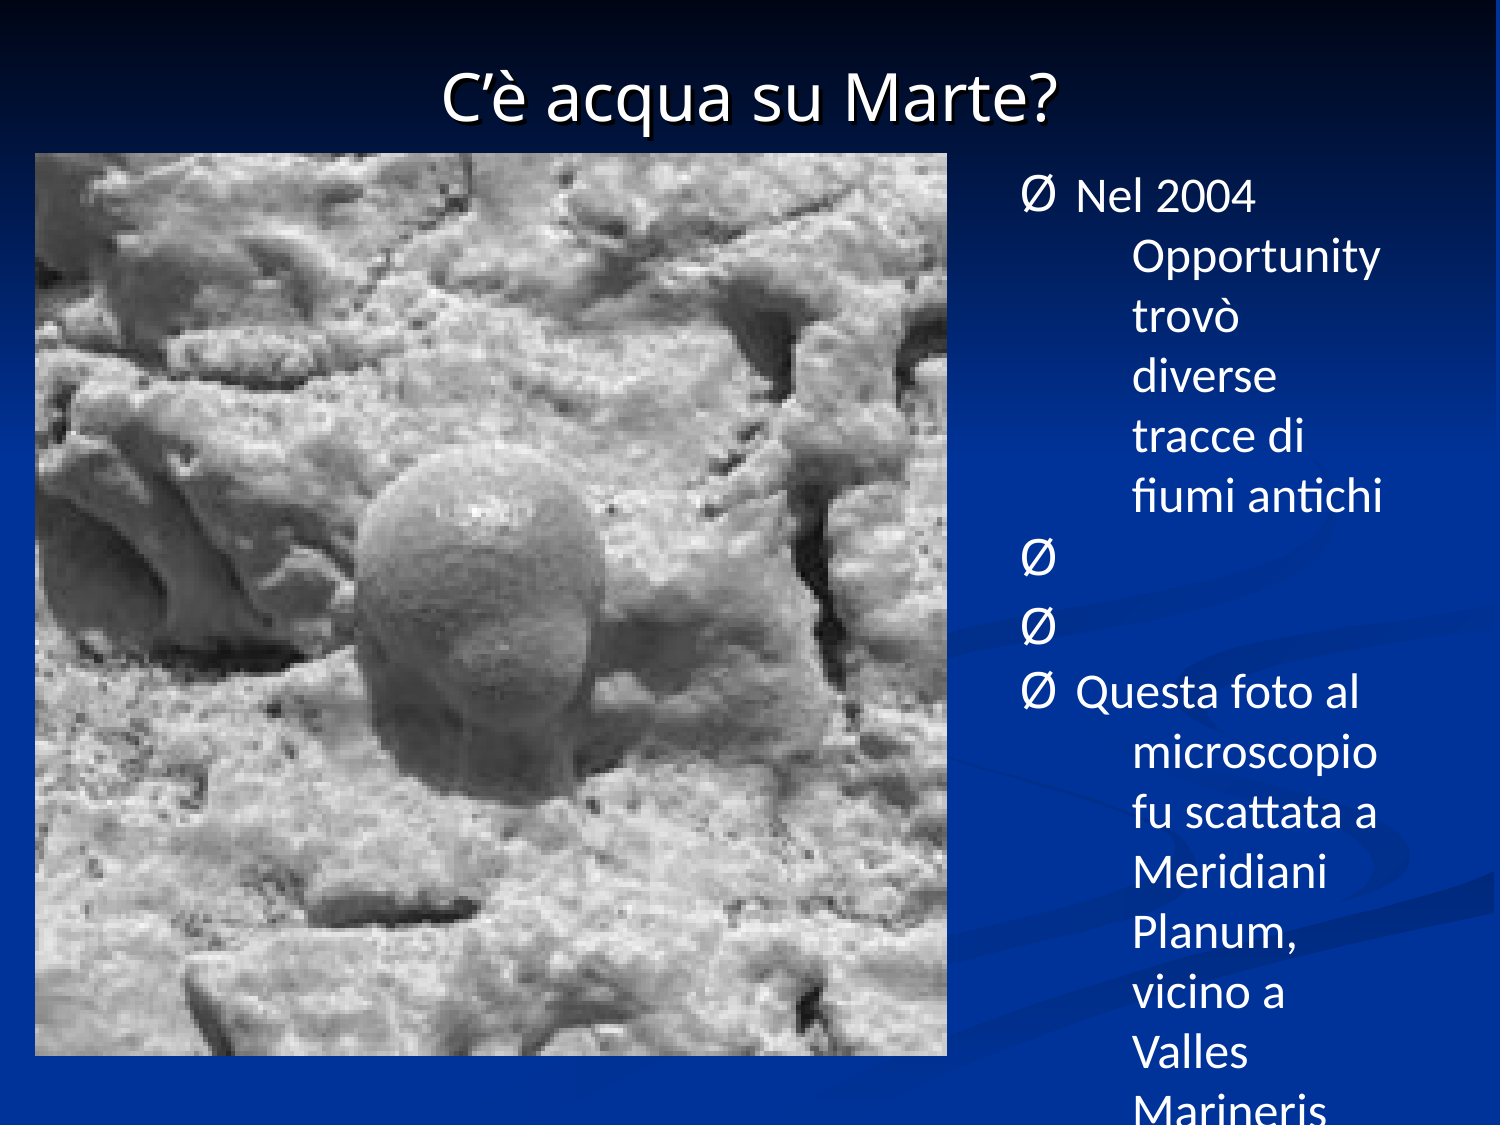

C’è acqua su Marte?
Nel 2004 Opportunity trovò diverse tracce di fiumi antichi
Questa foto al microscopio fu scattata a Meridiani Planum, vicino a Valles Marineris